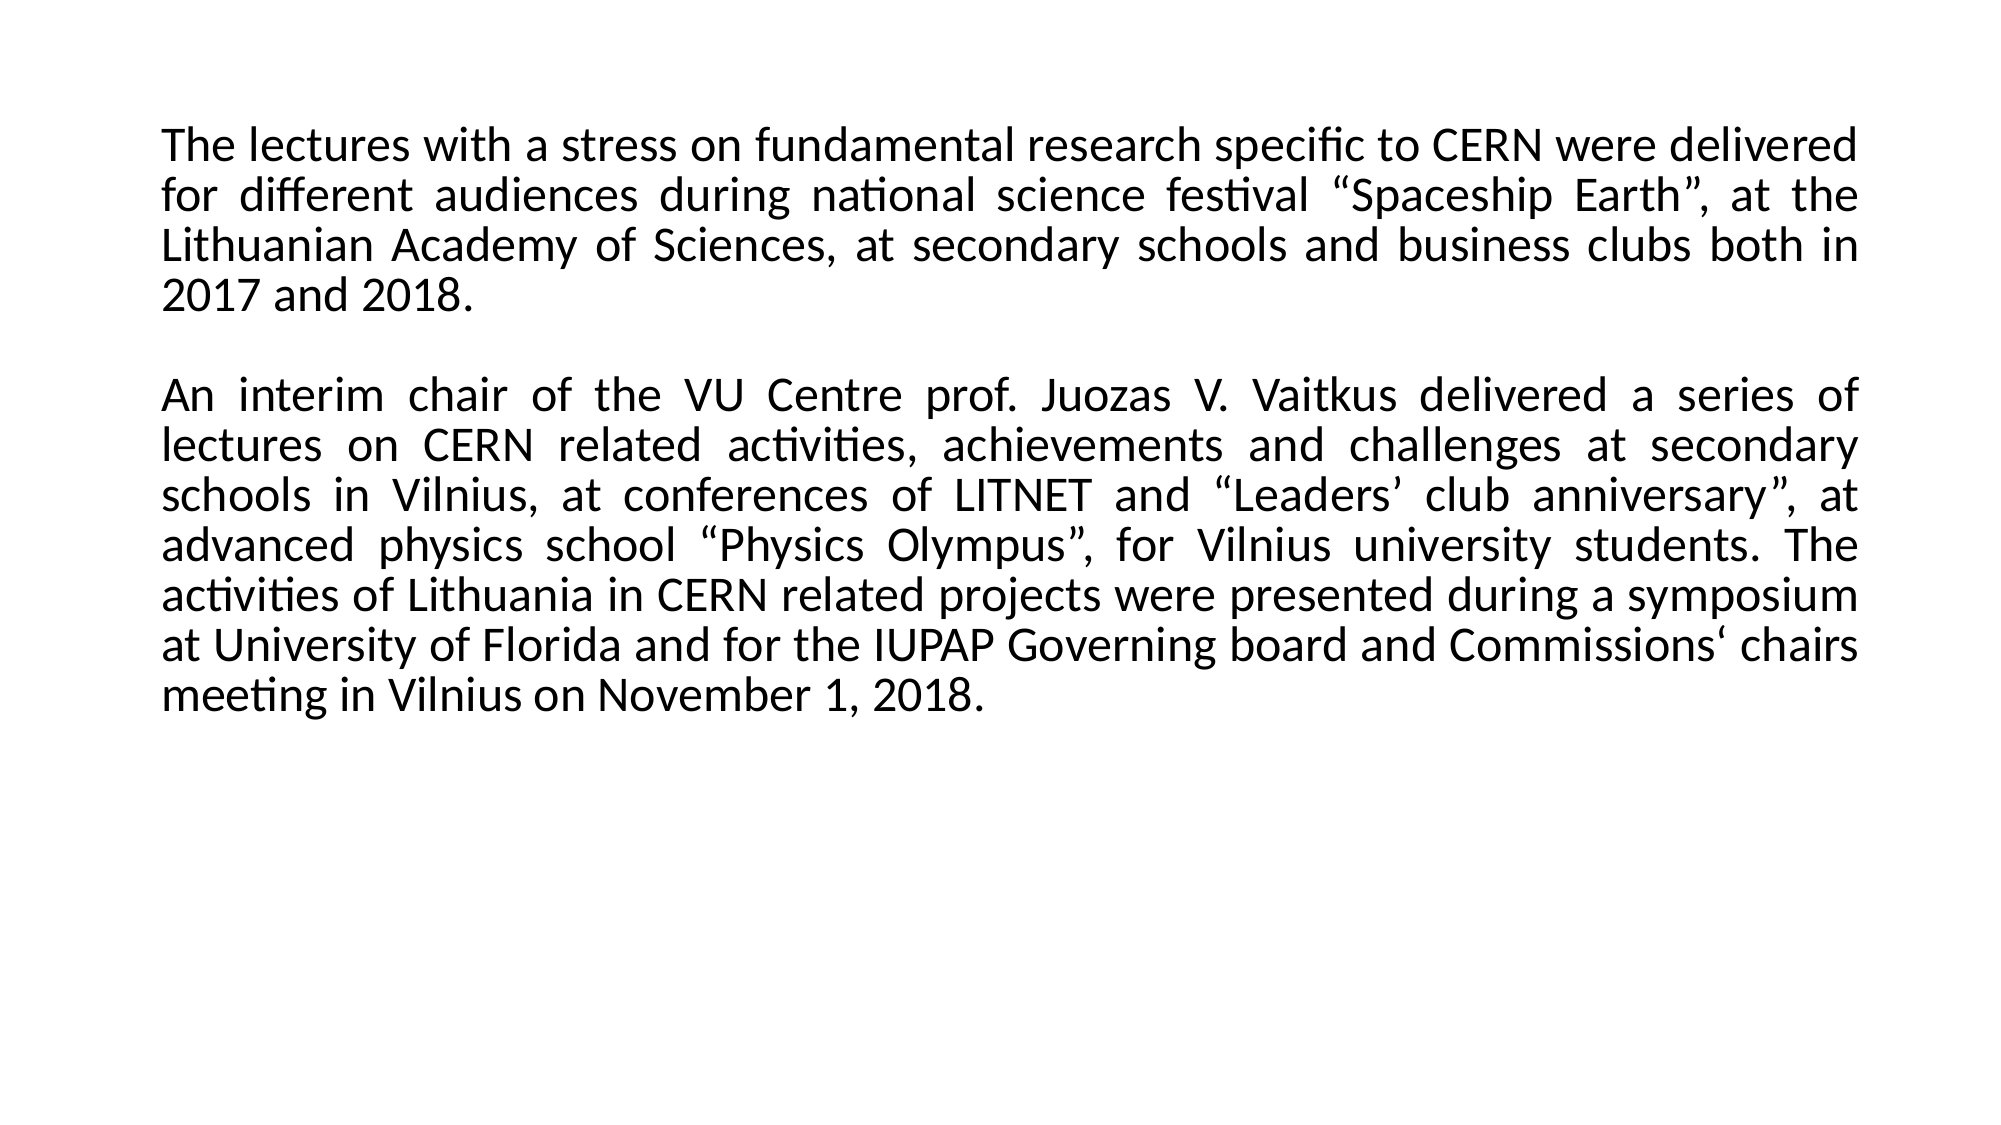

The lectures with a stress on fundamental research specific to CERN were delivered for different audiences during national science festival “Spaceship Earth”, at the Lithuanian Academy of Sciences, at secondary schools and business clubs both in 2017 and 2018.
An interim chair of the VU Centre prof. Juozas V. Vaitkus delivered a series of lectures on CERN related activities, achievements and challenges at secondary schools in Vilnius, at conferences of LITNET and “Leaders’ club anniversary”, at advanced physics school “Physics Olympus”, for Vilnius university students. The activities of Lithuania in CERN related projects were presented during a symposium at University of Florida and for the IUPAP Governing board and Commissions‘ chairs meeting in Vilnius on November 1, 2018.